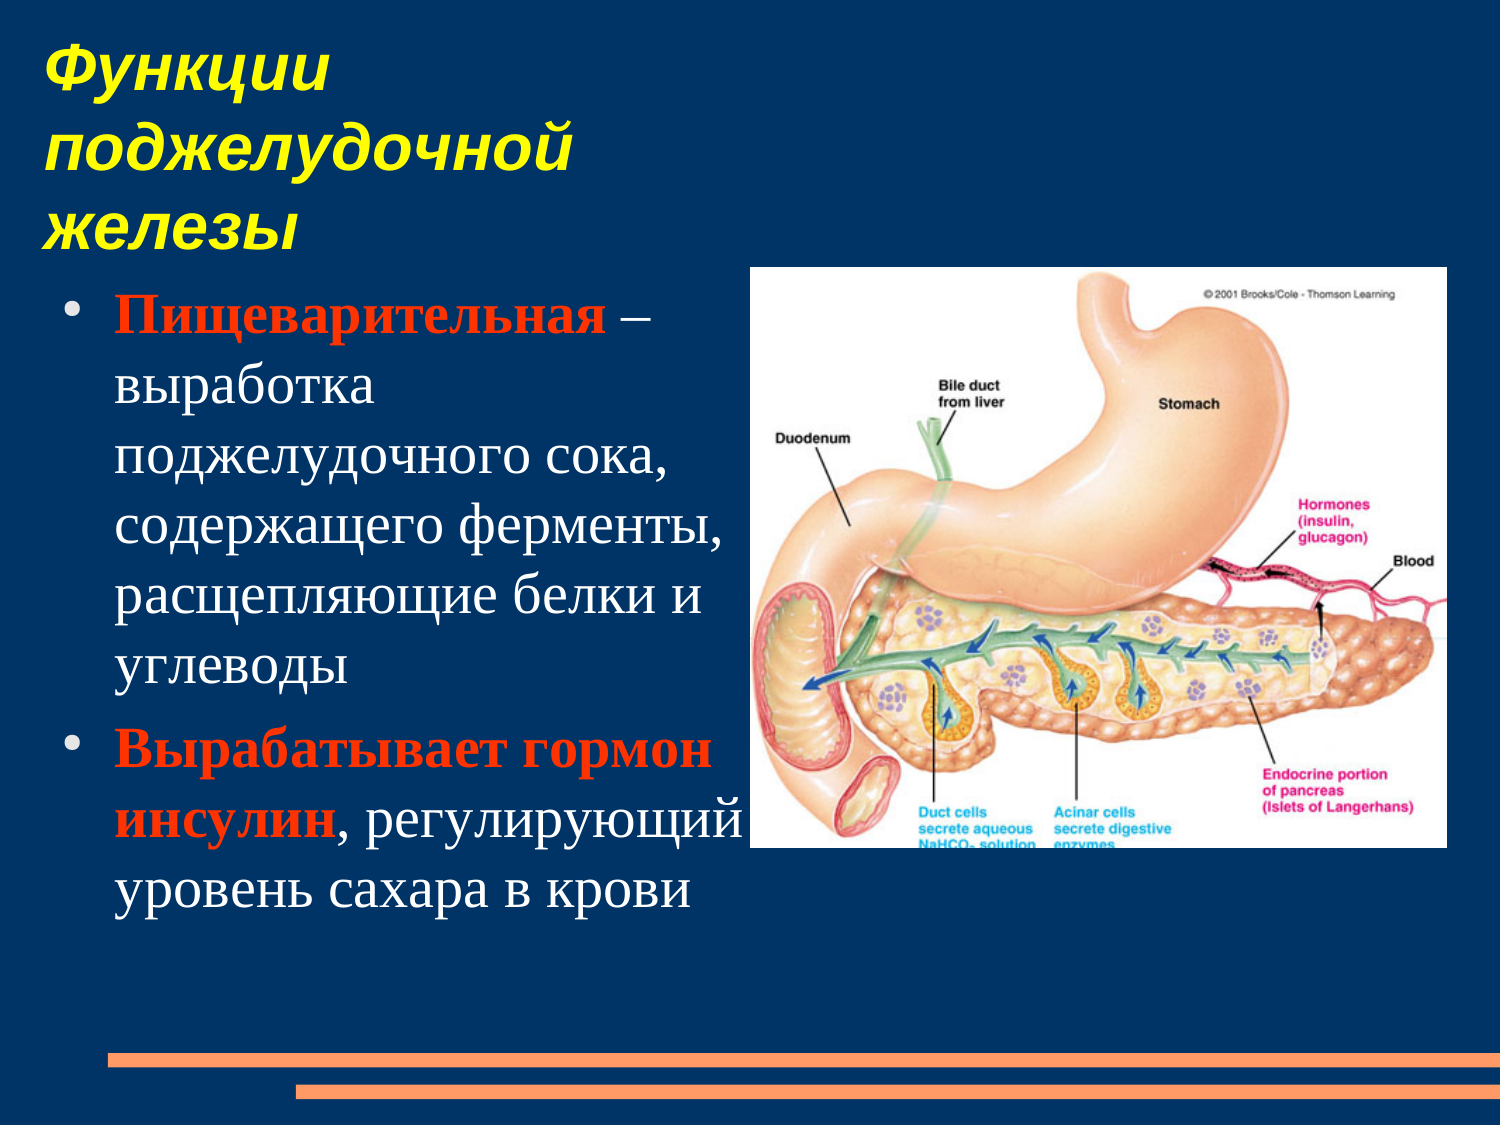

# Функции поджелудочной железы
Пищеварительная – выработка поджелудочного сока, содержащего ферменты, расщепляющие белки и углеводы
Вырабатывает гормон инсулин, регулирующий уровень сахара в крови